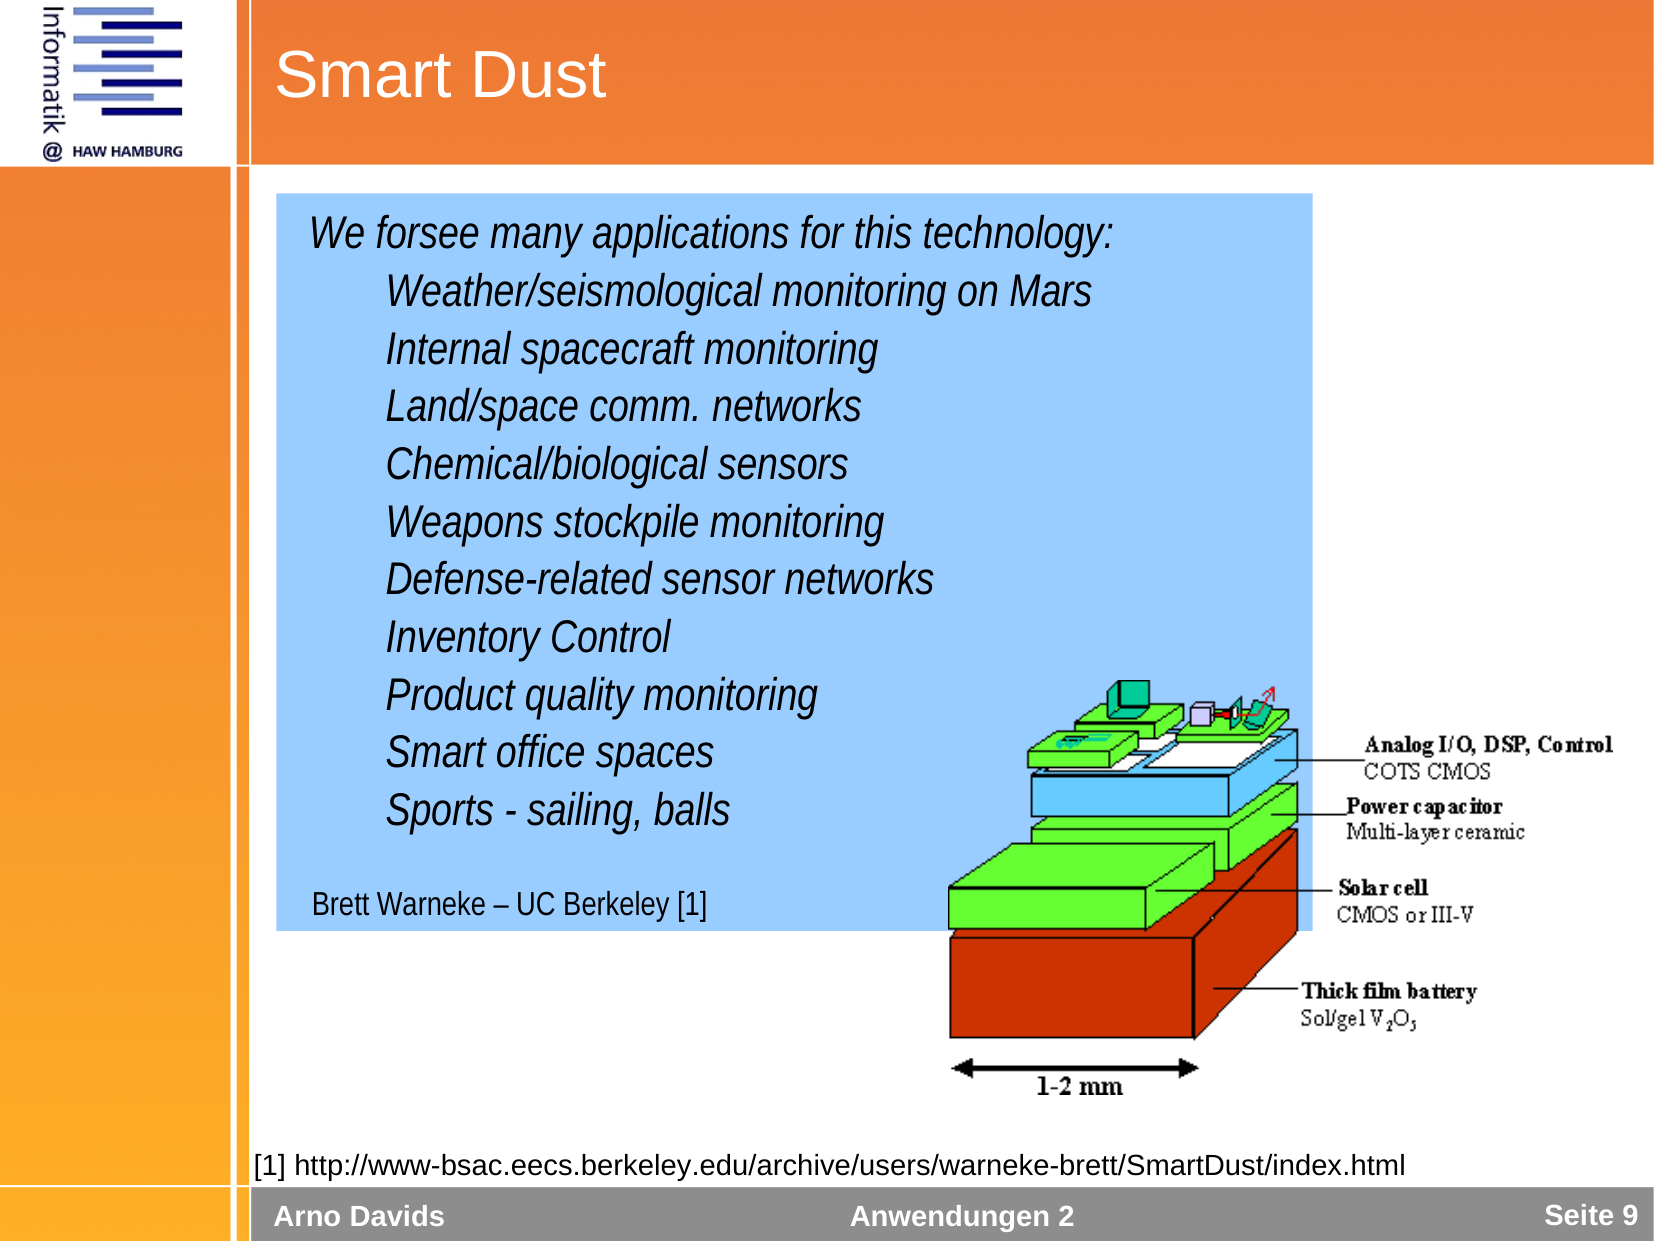

# Smart Dust
We forsee many applications for this technology:
Weather/seismological monitoring on Mars
Internal spacecraft monitoring
Land/space comm. networks
Chemical/biological sensors
Weapons stockpile monitoring
Defense-related sensor networks
Inventory Control
Product quality monitoring
Smart office spaces
Sports - sailing, balls
Brett Warneke – UC Berkeley [1]
[1] http://www-bsac.eecs.berkeley.edu/archive/users/warneke-brett/SmartDust/index.html